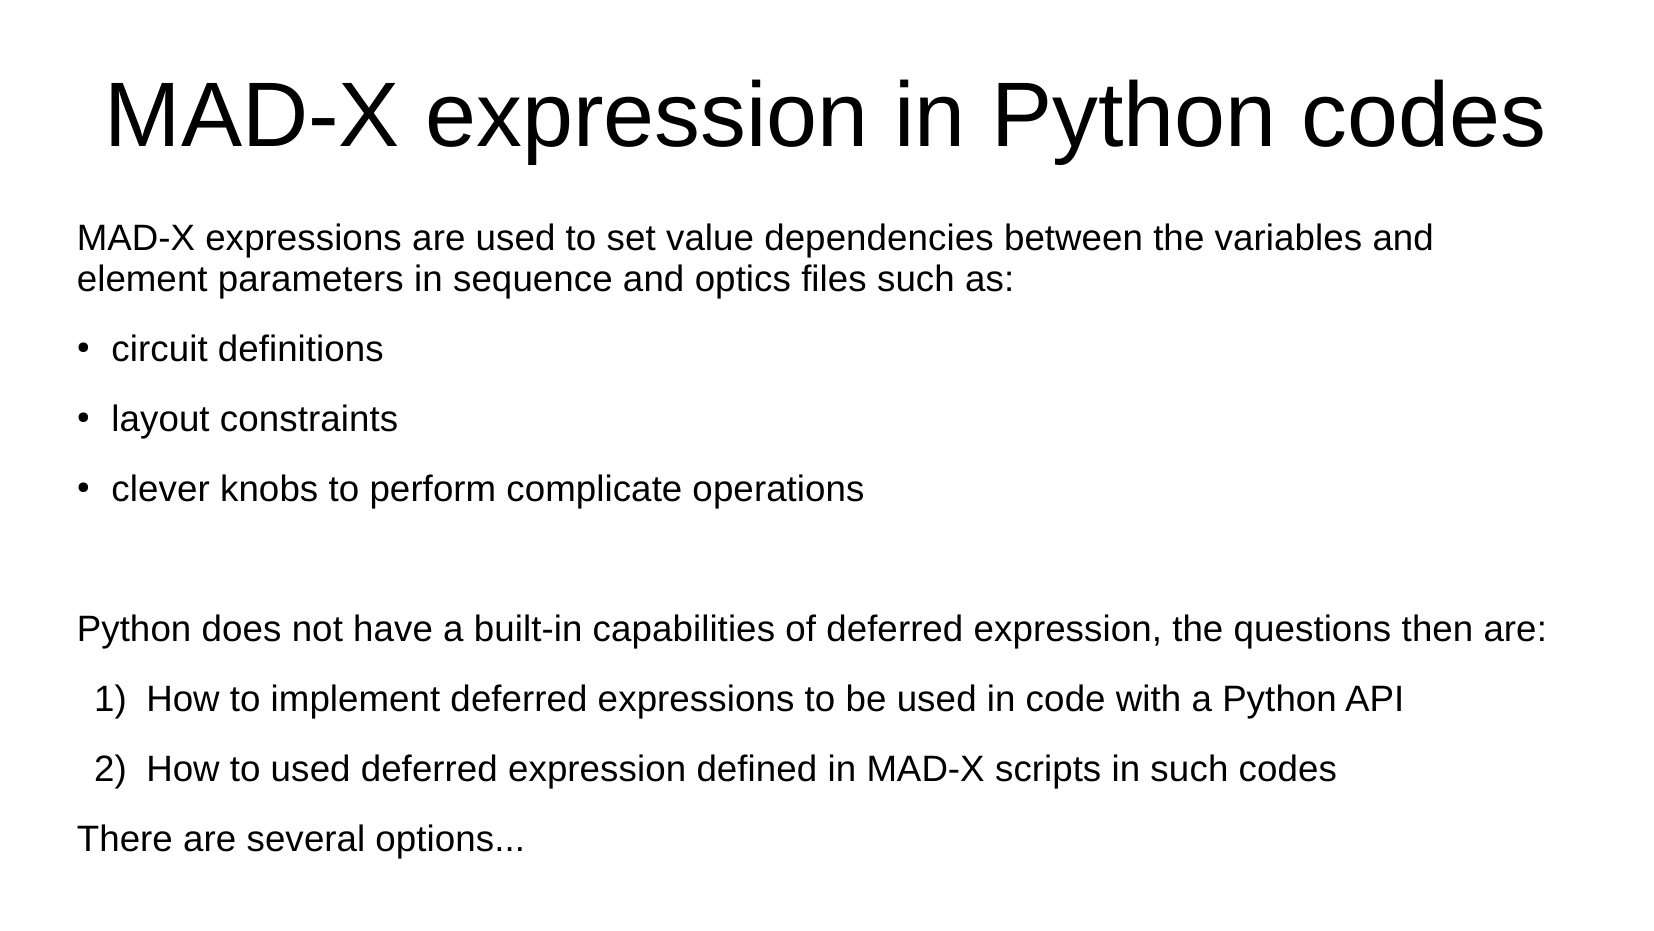

# MAD-X expression in Python codes
MAD-X expressions are used to set value dependencies between the variables and element parameters in sequence and optics files such as:
circuit definitions
layout constraints
clever knobs to perform complicate operations
Python does not have a built-in capabilities of deferred expression, the questions then are:
How to implement deferred expressions to be used in code with a Python API
How to used deferred expression defined in MAD-X scripts in such codes
There are several options...